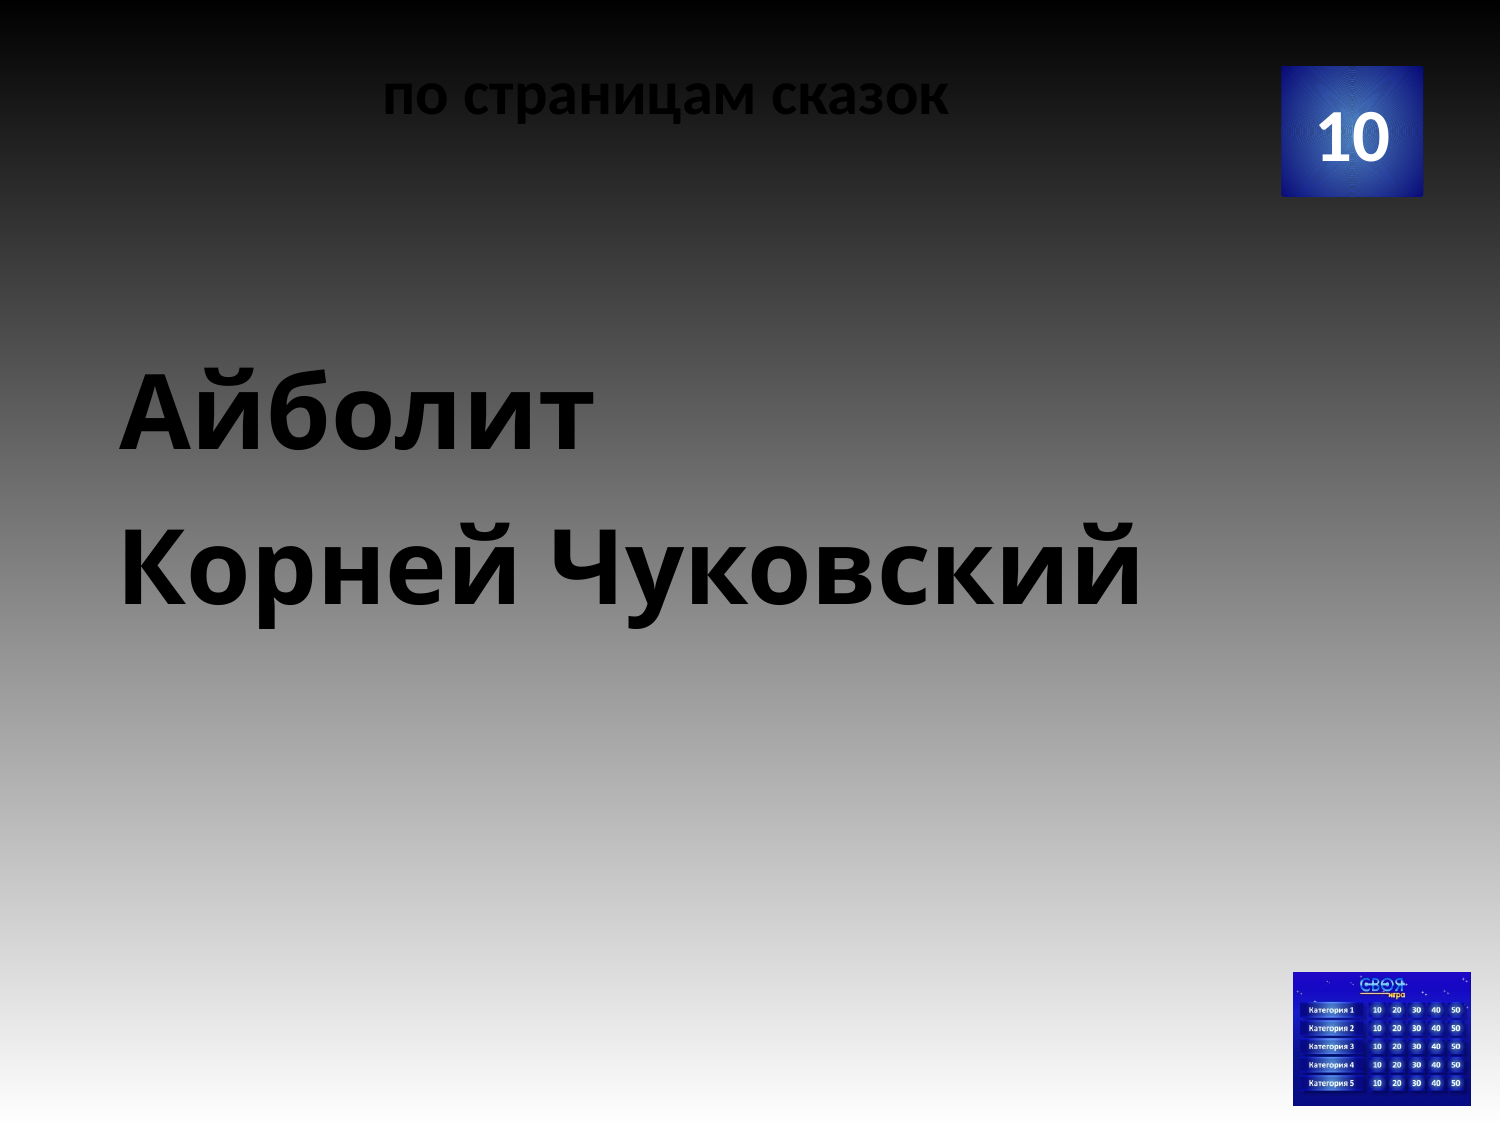

# по страницам сказок
10
 Айболит
 Корней Чуковский